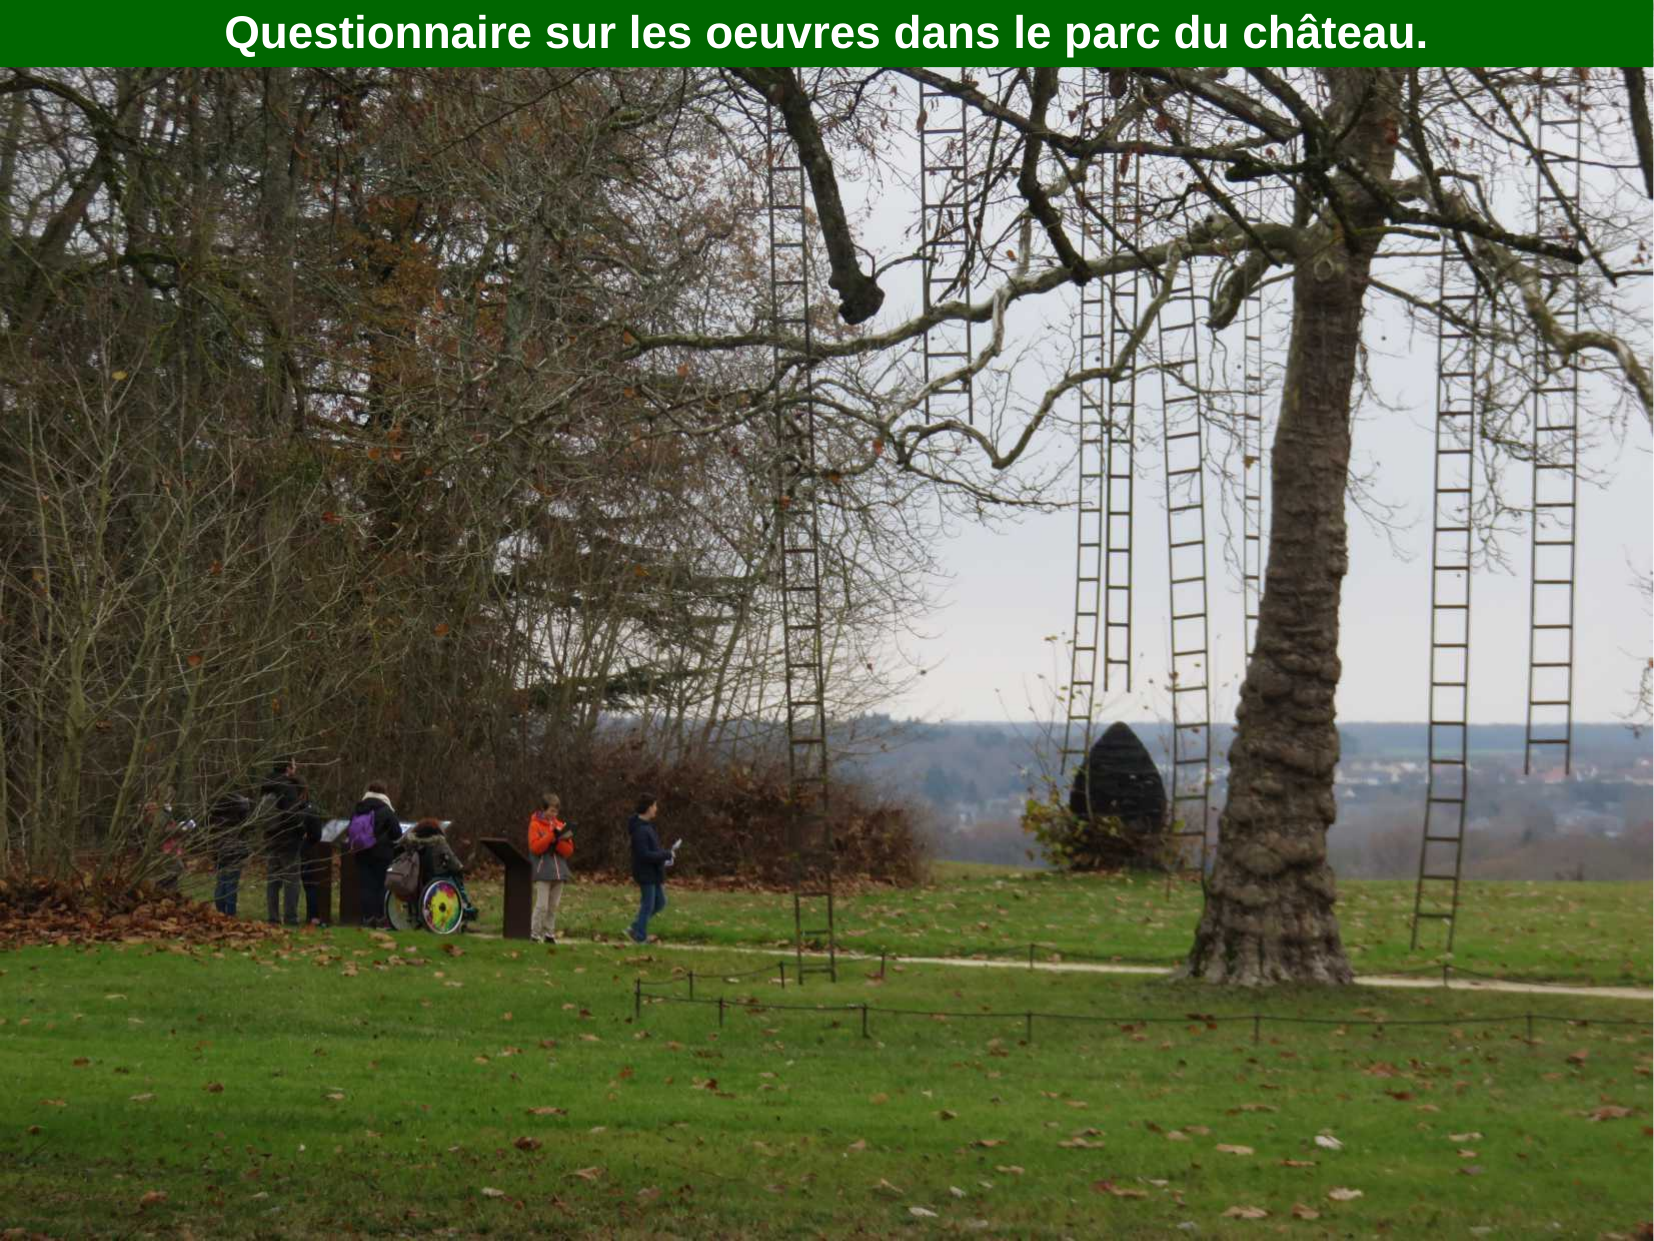

Questionnaire sur les oeuvres dans le parc du château.